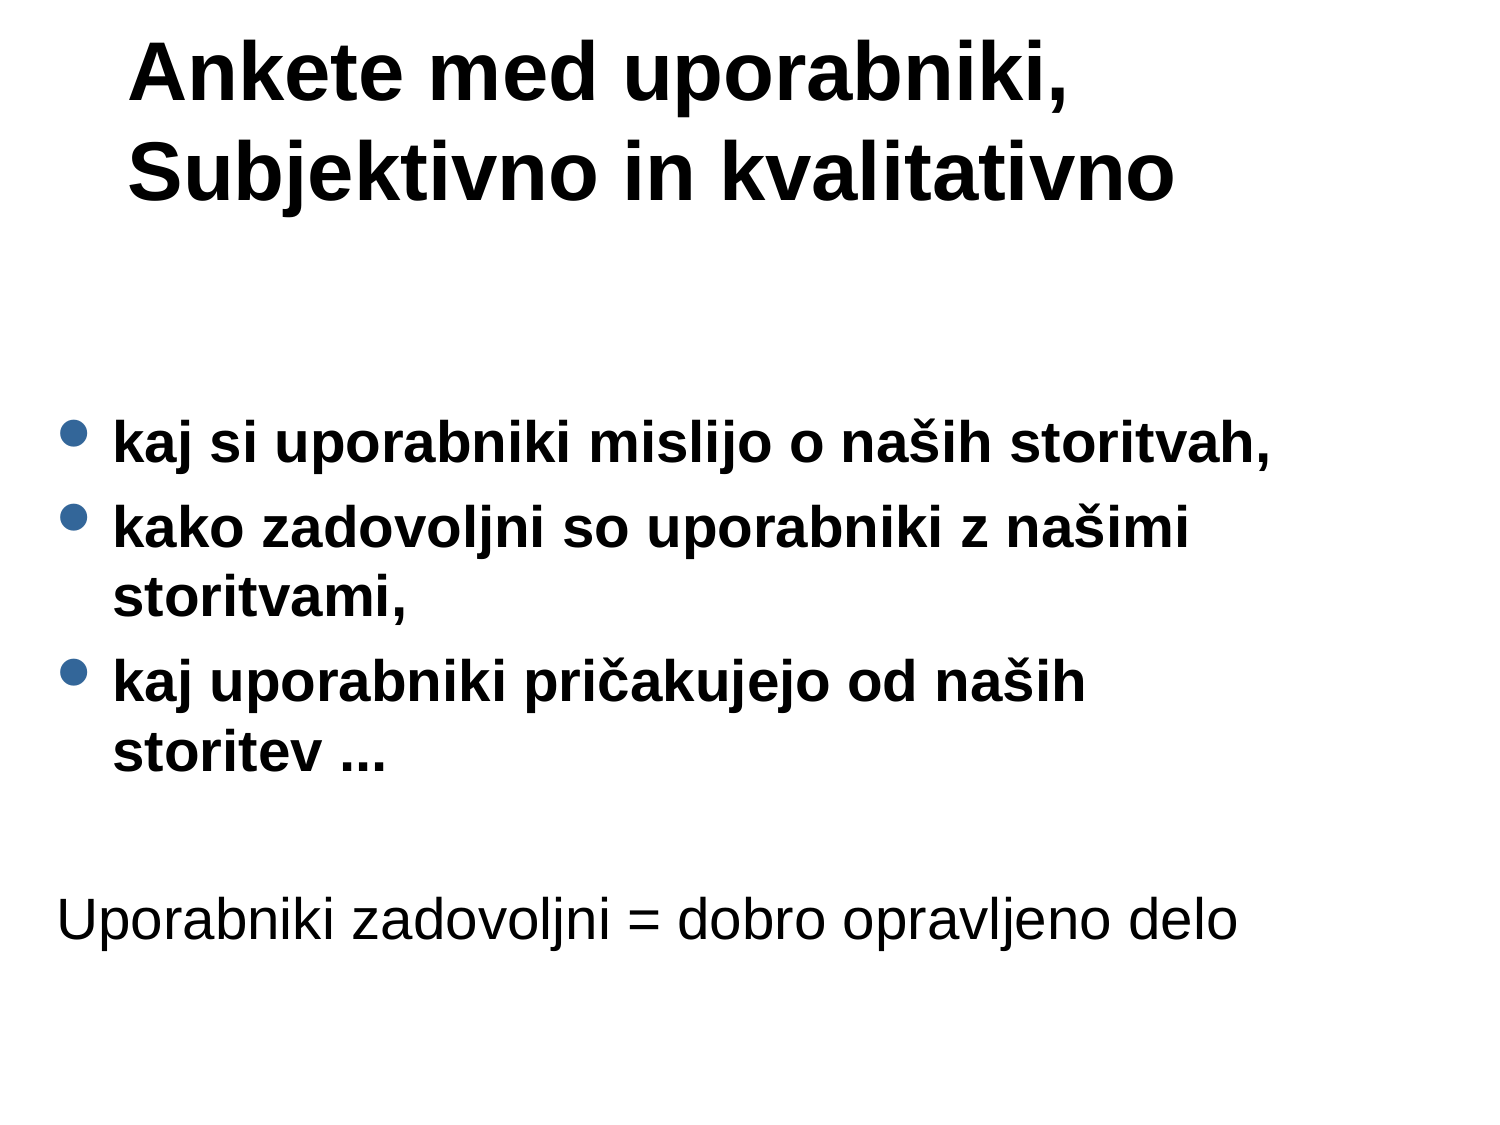

# Ankete med uporabniki, Subjektivno in kvalitativno
kaj si uporabniki mislijo o naših storitvah,
kako zadovoljni so uporabniki z našimi storitvami,
kaj uporabniki pričakujejo od naših storitev ...
Uporabniki zadovoljni = dobro opravljeno delo